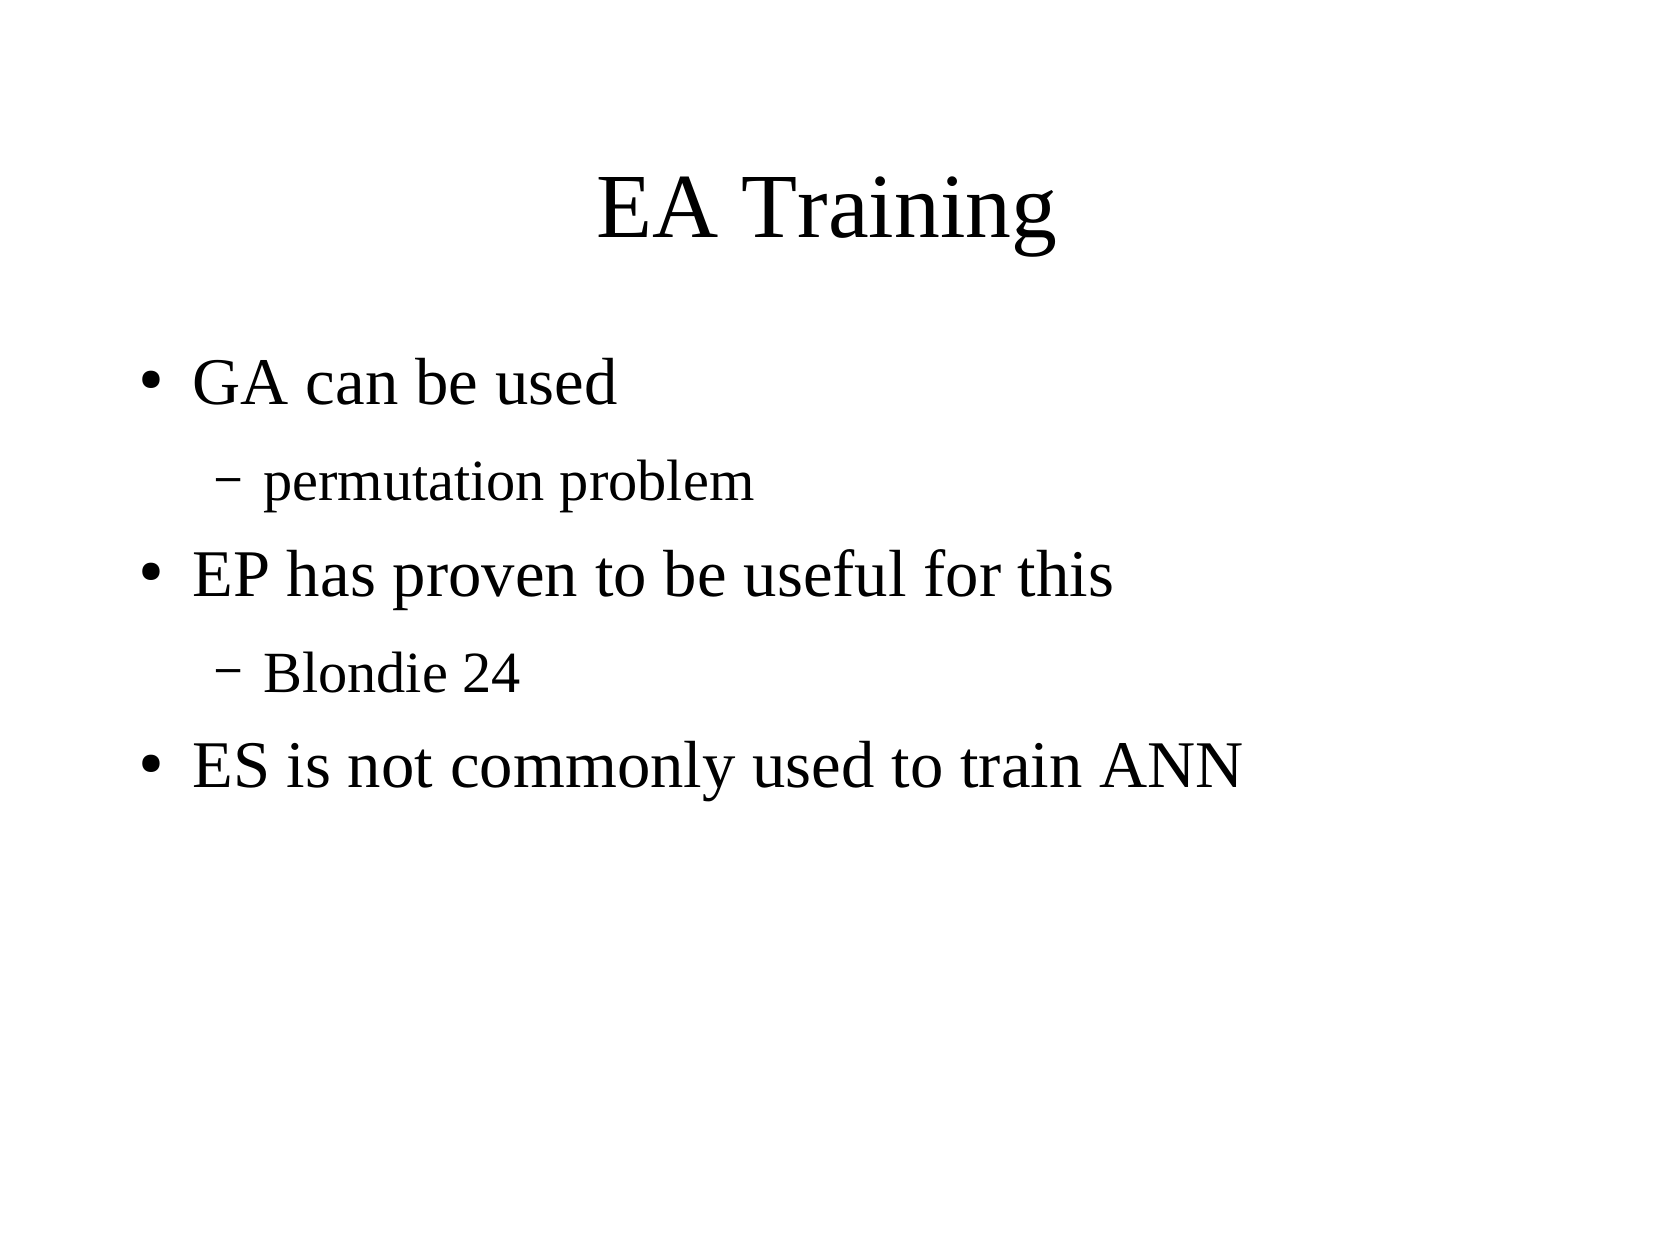

# EA Training
GA can be used
permutation problem
EP has proven to be useful for this
Blondie 24
ES is not commonly used to train ANN